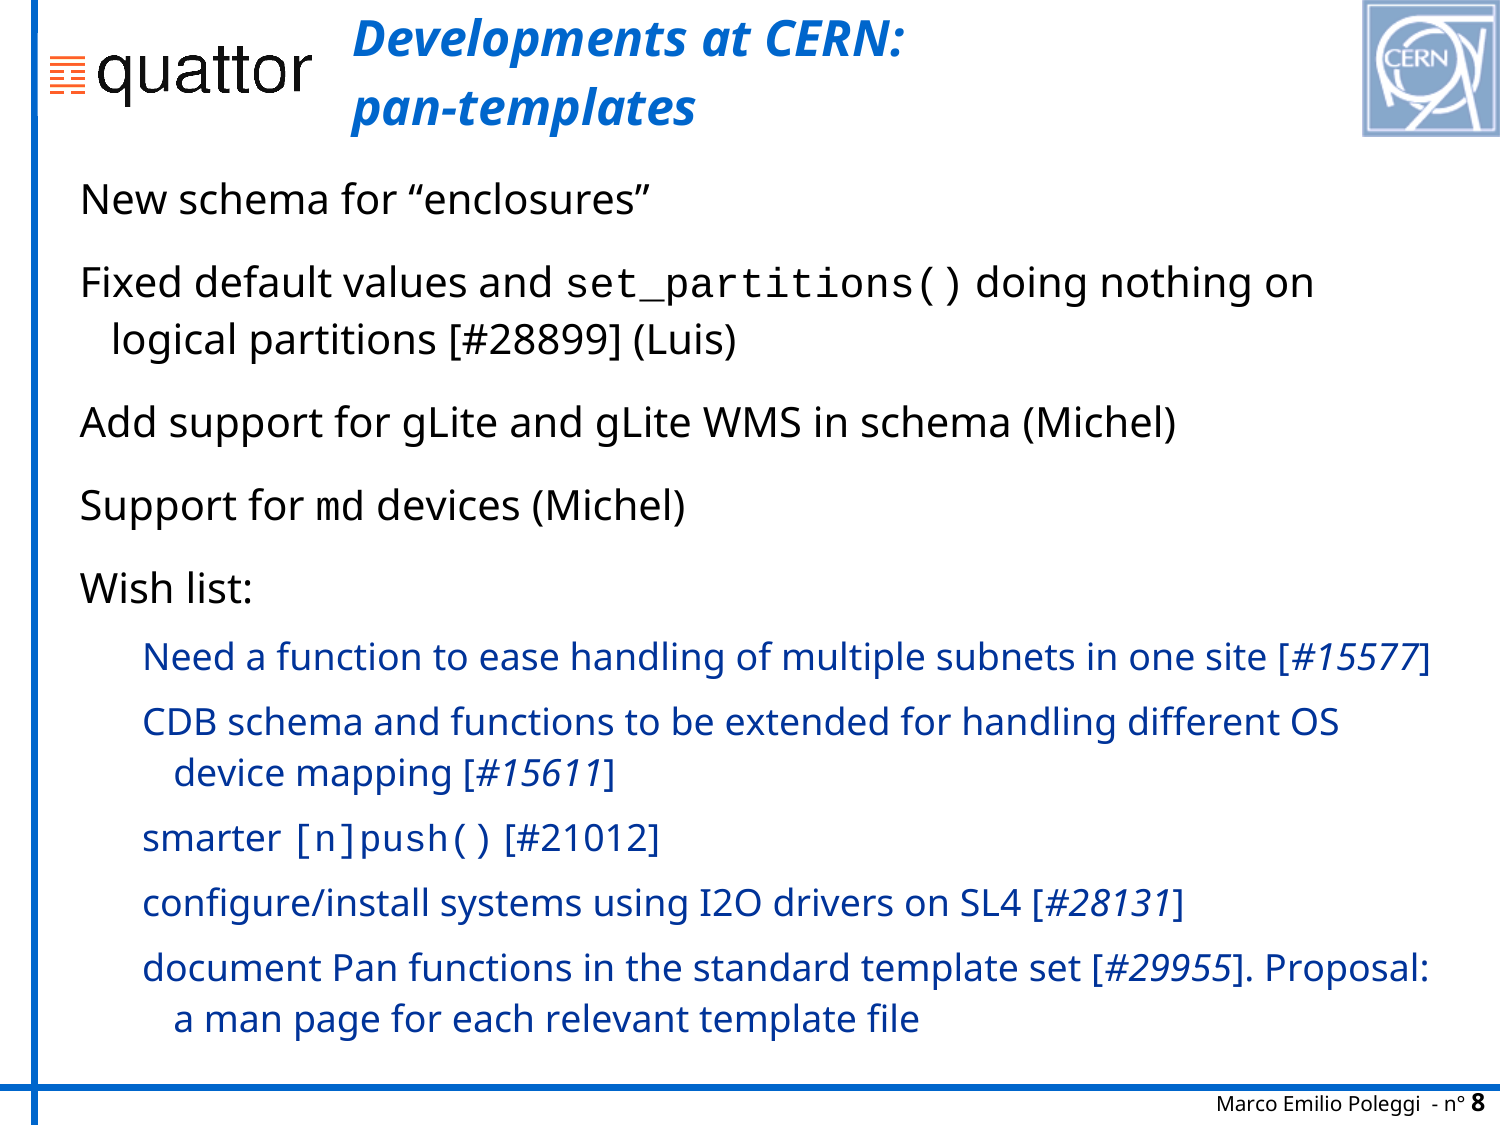

# Developments at CERN: pan-templates
New schema for “enclosures”
Fixed default values and set_partitions() doing nothing on logical partitions [#28899] (Luis)
Add support for gLite and gLite WMS in schema (Michel)
Support for md devices (Michel)
Wish list:
Need a function to ease handling of multiple subnets in one site [#15577]
CDB schema and functions to be extended for handling different OS device mapping [#15611]
smarter [n]push() [#21012]
configure/install systems using I2O drivers on SL4 [#28131]
document Pan functions in the standard template set [#29955]. Proposal: a man page for each relevant template file